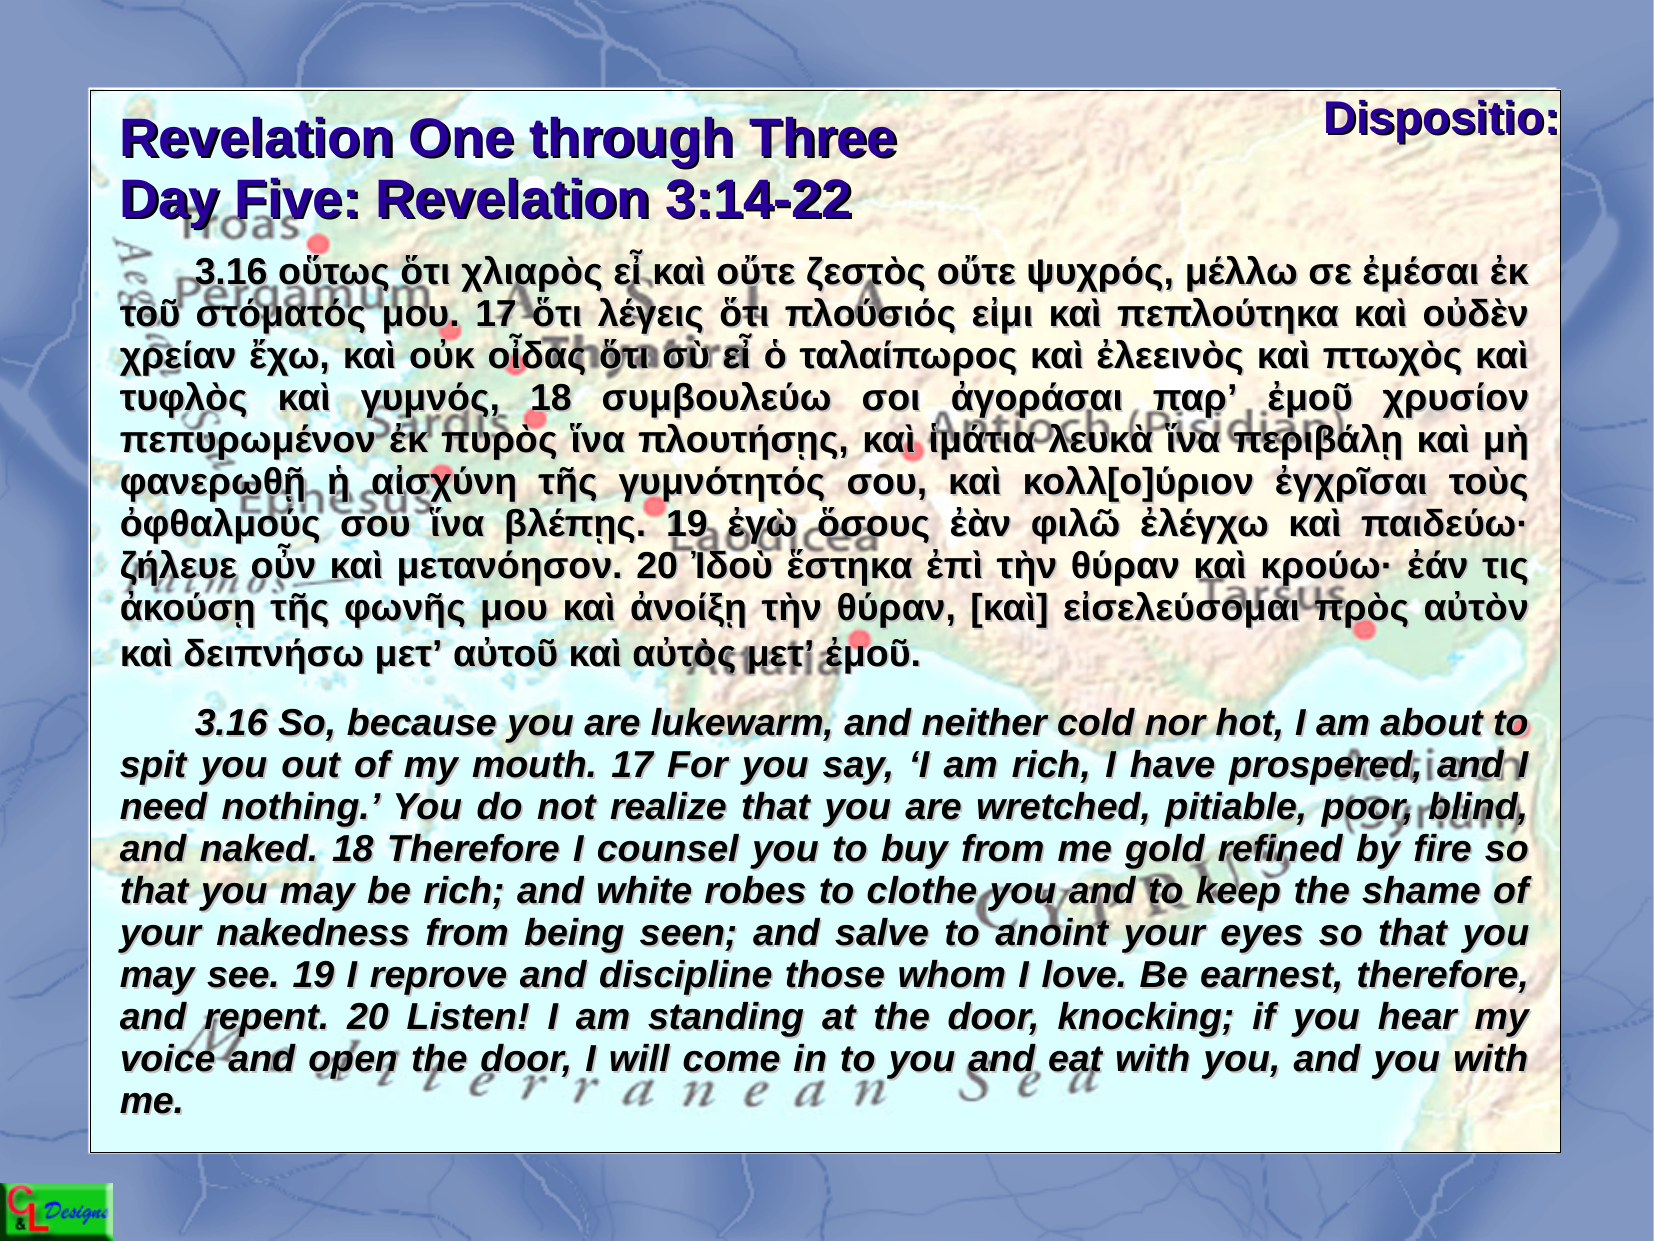

Dispositio:
# Revelation One through Three Day Five: Revelation 3:14-22
	3.16 οὕτως ὅτι χλιαρὸς εἶ καὶ οὔτε ζεστὸς οὔτε ψυχρός, μέλλω σε ἐμέσαι ἐκ τοῦ στόματός μου. 17 ὅτι λέγεις ὅτι πλούσιός εἰμι καὶ πεπλούτηκα καὶ οὐδὲν χρείαν ἔχω, καὶ οὐκ οἶδας ὅτι σὺ εἶ ὁ ταλαίπωρος καὶ ἐλεεινὸς καὶ πτωχὸς καὶ τυφλὸς καὶ γυμνός, 18 συμβουλεύω σοι ἀγοράσαι παρʼ ἐμοῦ χρυσίον πεπυρωμένον ἐκ πυρὸς ἵνα πλουτήσῃς, καὶ ἱμάτια λευκὰ ἵνα περιβάλῃ καὶ μὴ φανερωθῇ ἡ αἰσχύνη τῆς γυμνότητός σου, καὶ κολλ[ο]ύριον ἐγχρῖσαι τοὺς ὀφθαλμούς σου ἵνα βλέπῃς. 19 ἐγὼ ὅσους ἐὰν φιλῶ ἐλέγχω καὶ παιδεύω· ζήλευε οὖν καὶ μετανόησον. 20 Ἰδοὺ ἕστηκα ἐπὶ τὴν θύραν καὶ κρούω· ἐάν τις ἀκούσῃ τῆς φωνῆς μου καὶ ἀνοίξῃ τὴν θύραν, [καὶ] εἰσελεύσομαι πρὸς αὐτὸν καὶ δειπνήσω μετʼ αὐτοῦ καὶ αὐτὸς μετʼ ἐμοῦ.
	3.16 So, because you are lukewarm, and neither cold nor hot, I am about to spit you out of my mouth. 17 For you say, ‘I am rich, I have prospered, and I need nothing.’ You do not realize that you are wretched, pitiable, poor, blind, and naked. 18 Therefore I counsel you to buy from me gold refined by fire so that you may be rich; and white robes to clothe you and to keep the shame of your nakedness from being seen; and salve to anoint your eyes so that you may see. 19 I reprove and discipline those whom I love. Be earnest, therefore, and repent. 20 Listen! I am standing at the door, knocking; if you hear my voice and open the door, I will come in to you and eat with you, and you with me.